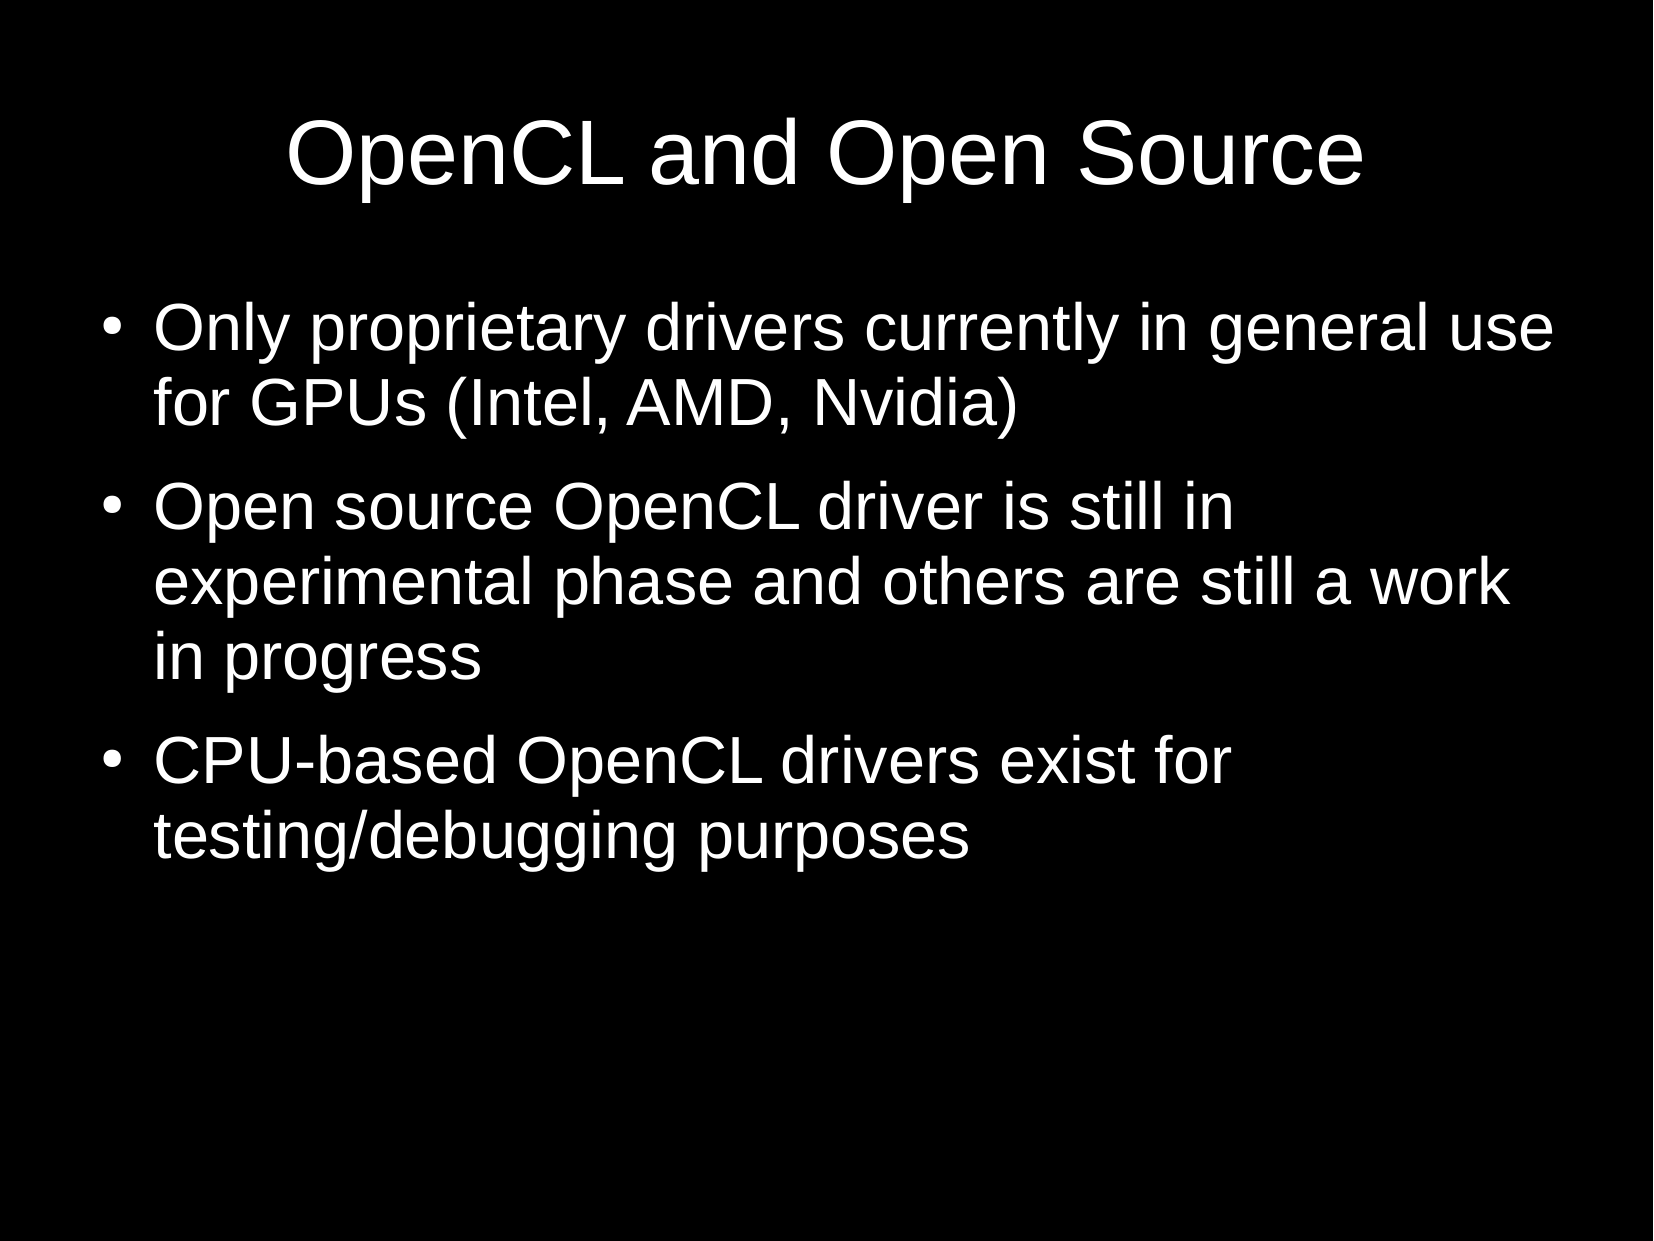

# OpenCL and Open Source
Only proprietary drivers currently in general use for GPUs (Intel, AMD, Nvidia)
Open source OpenCL driver is still in experimental phase and others are still a work in progress
CPU-based OpenCL drivers exist for testing/debugging purposes